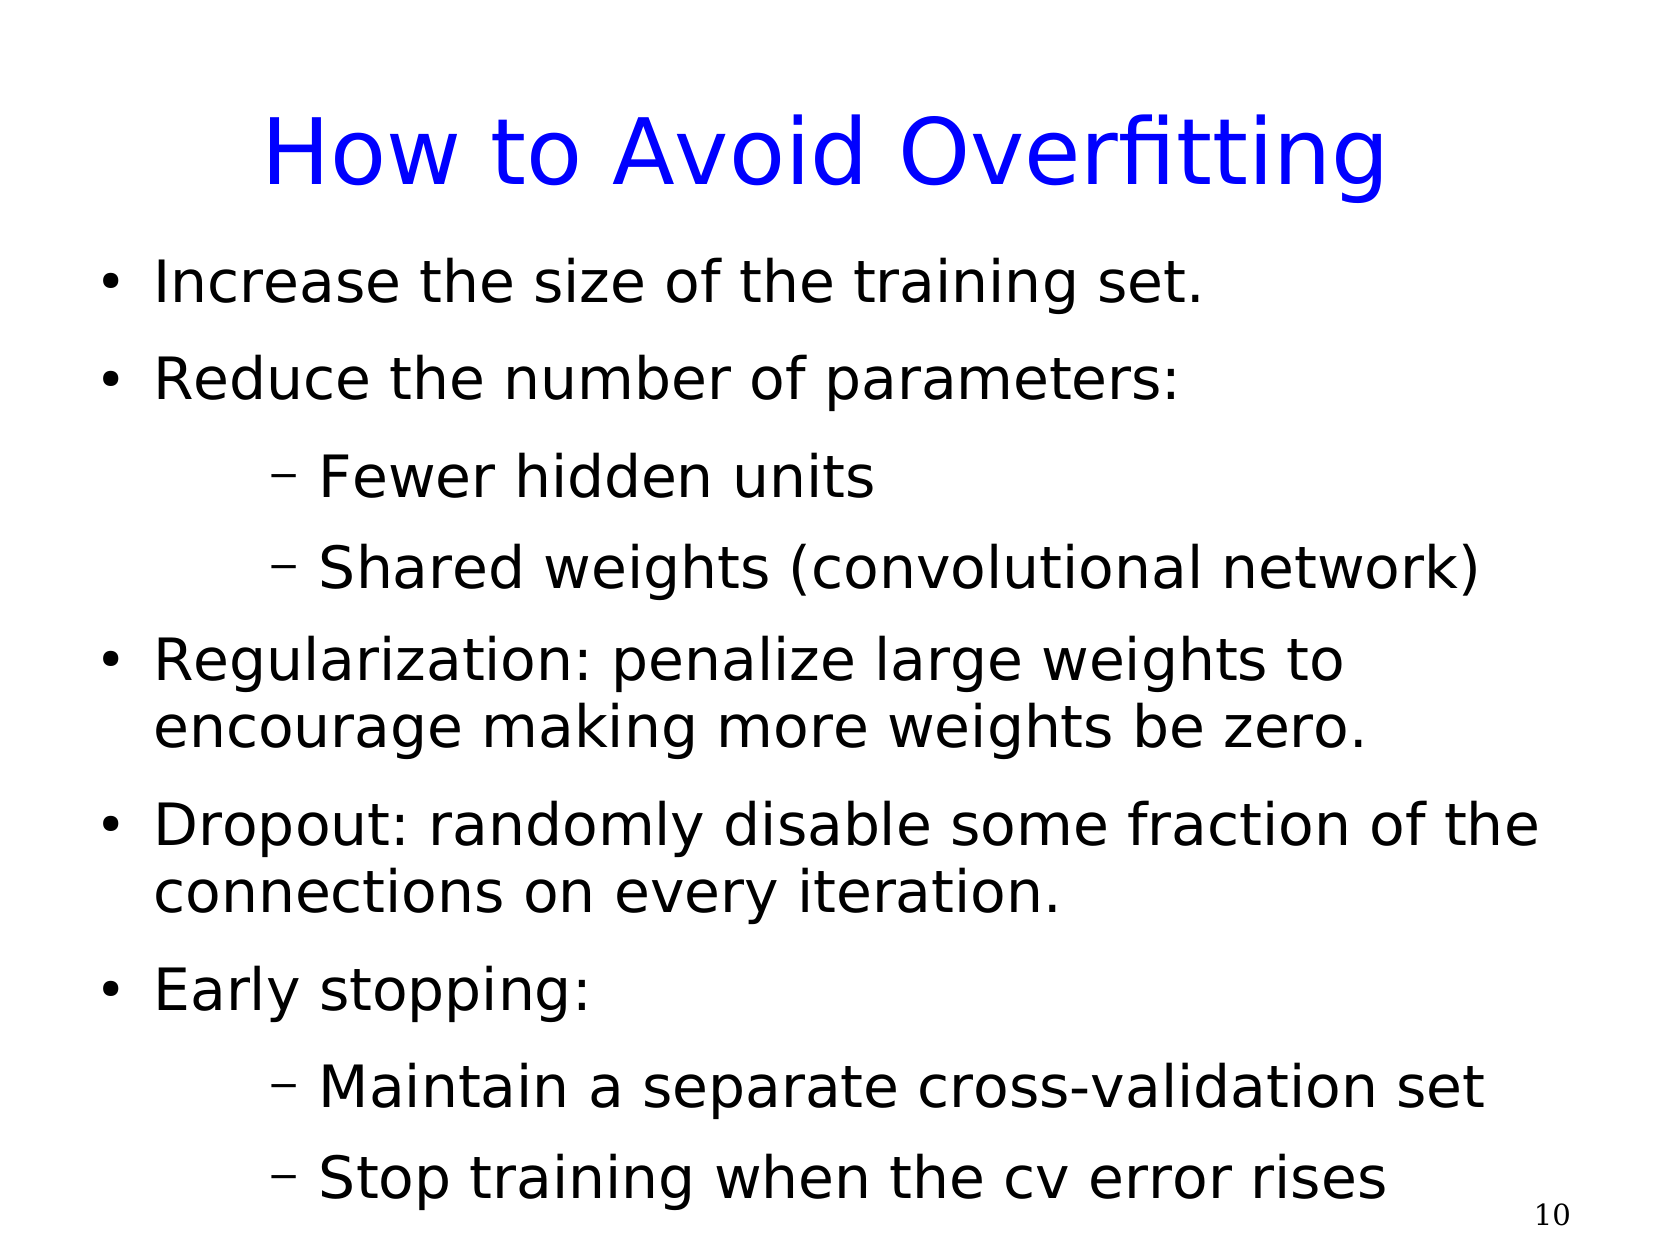

# How to Avoid Overfitting
Increase the size of the training set.
Reduce the number of parameters:
Fewer hidden units
Shared weights (convolutional network)
Regularization: penalize large weights to encourage making more weights be zero.
Dropout: randomly disable some fraction of the connections on every iteration.
Early stopping:
Maintain a separate cross-validation set
Stop training when the cv error rises
10